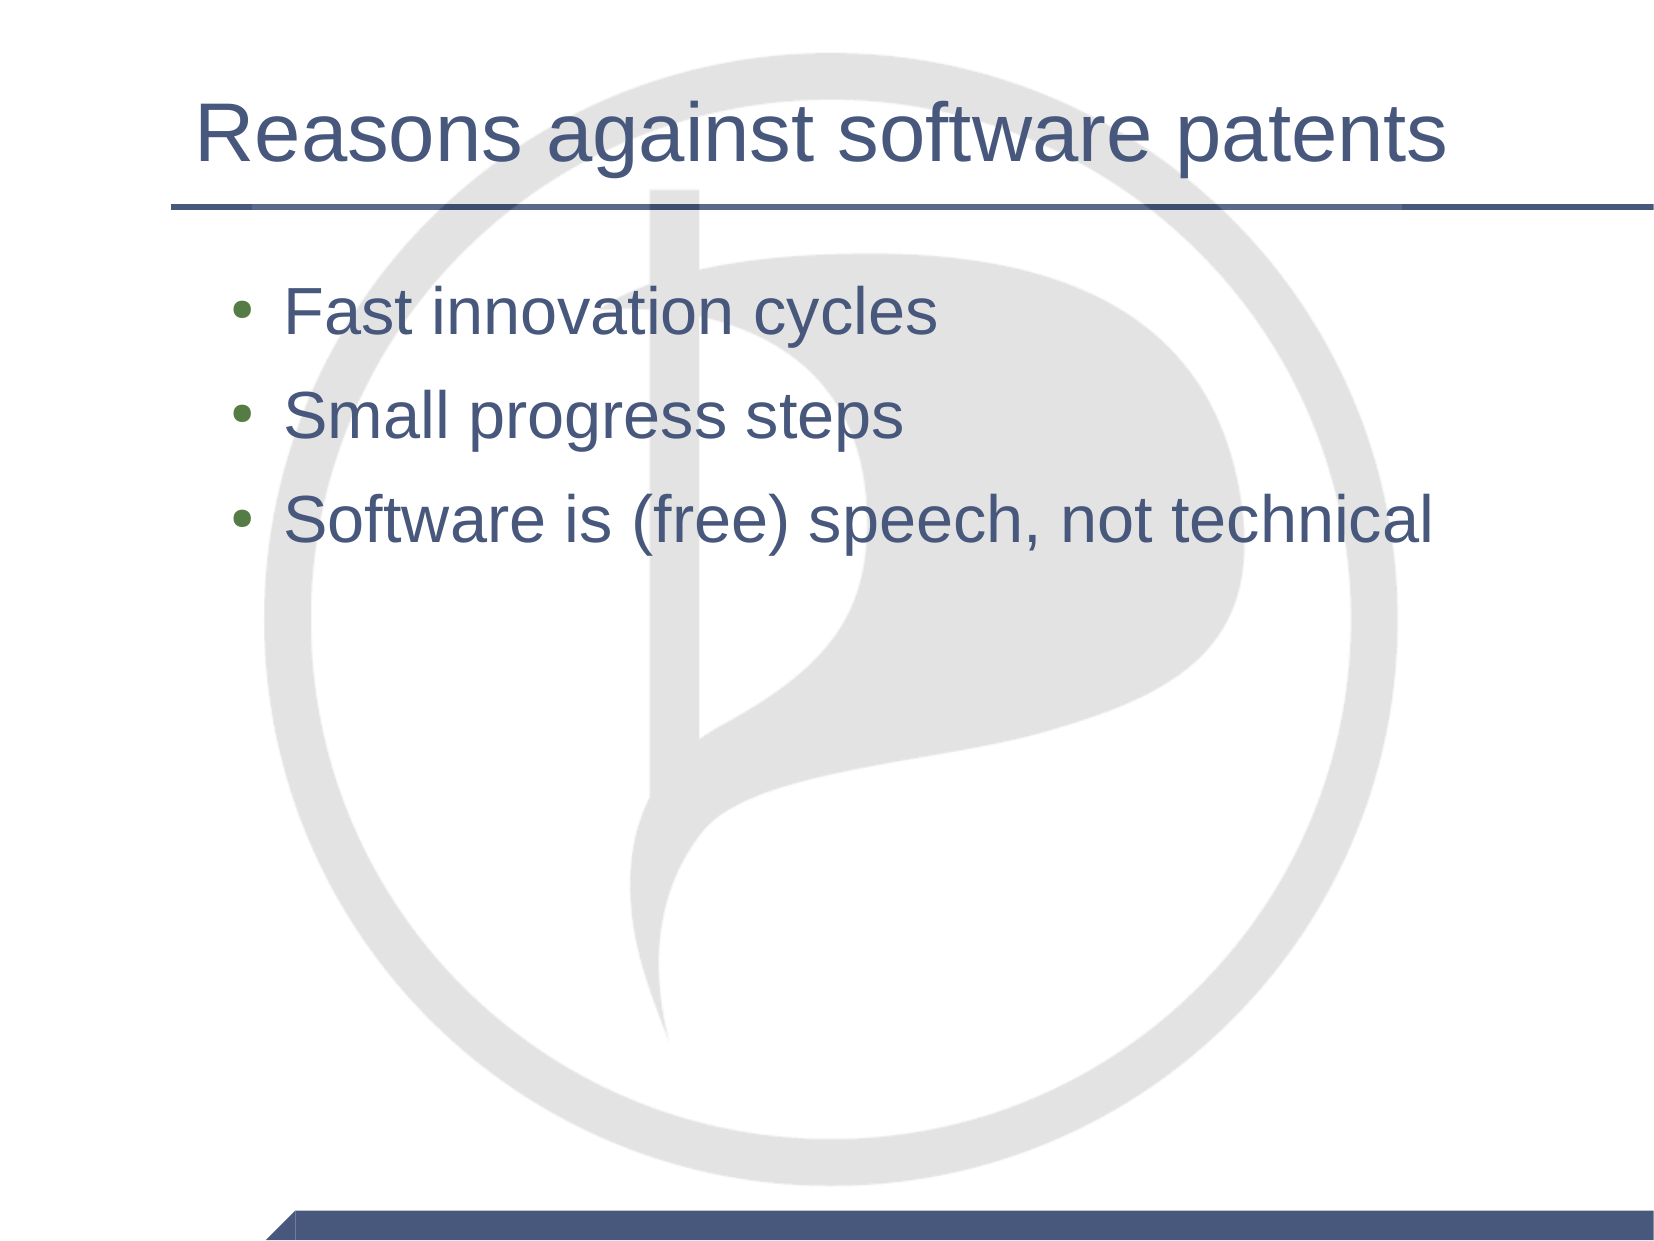

# Reasons against software patents
Fast innovation cycles
Small progress steps
Software is (free) speech, not technical